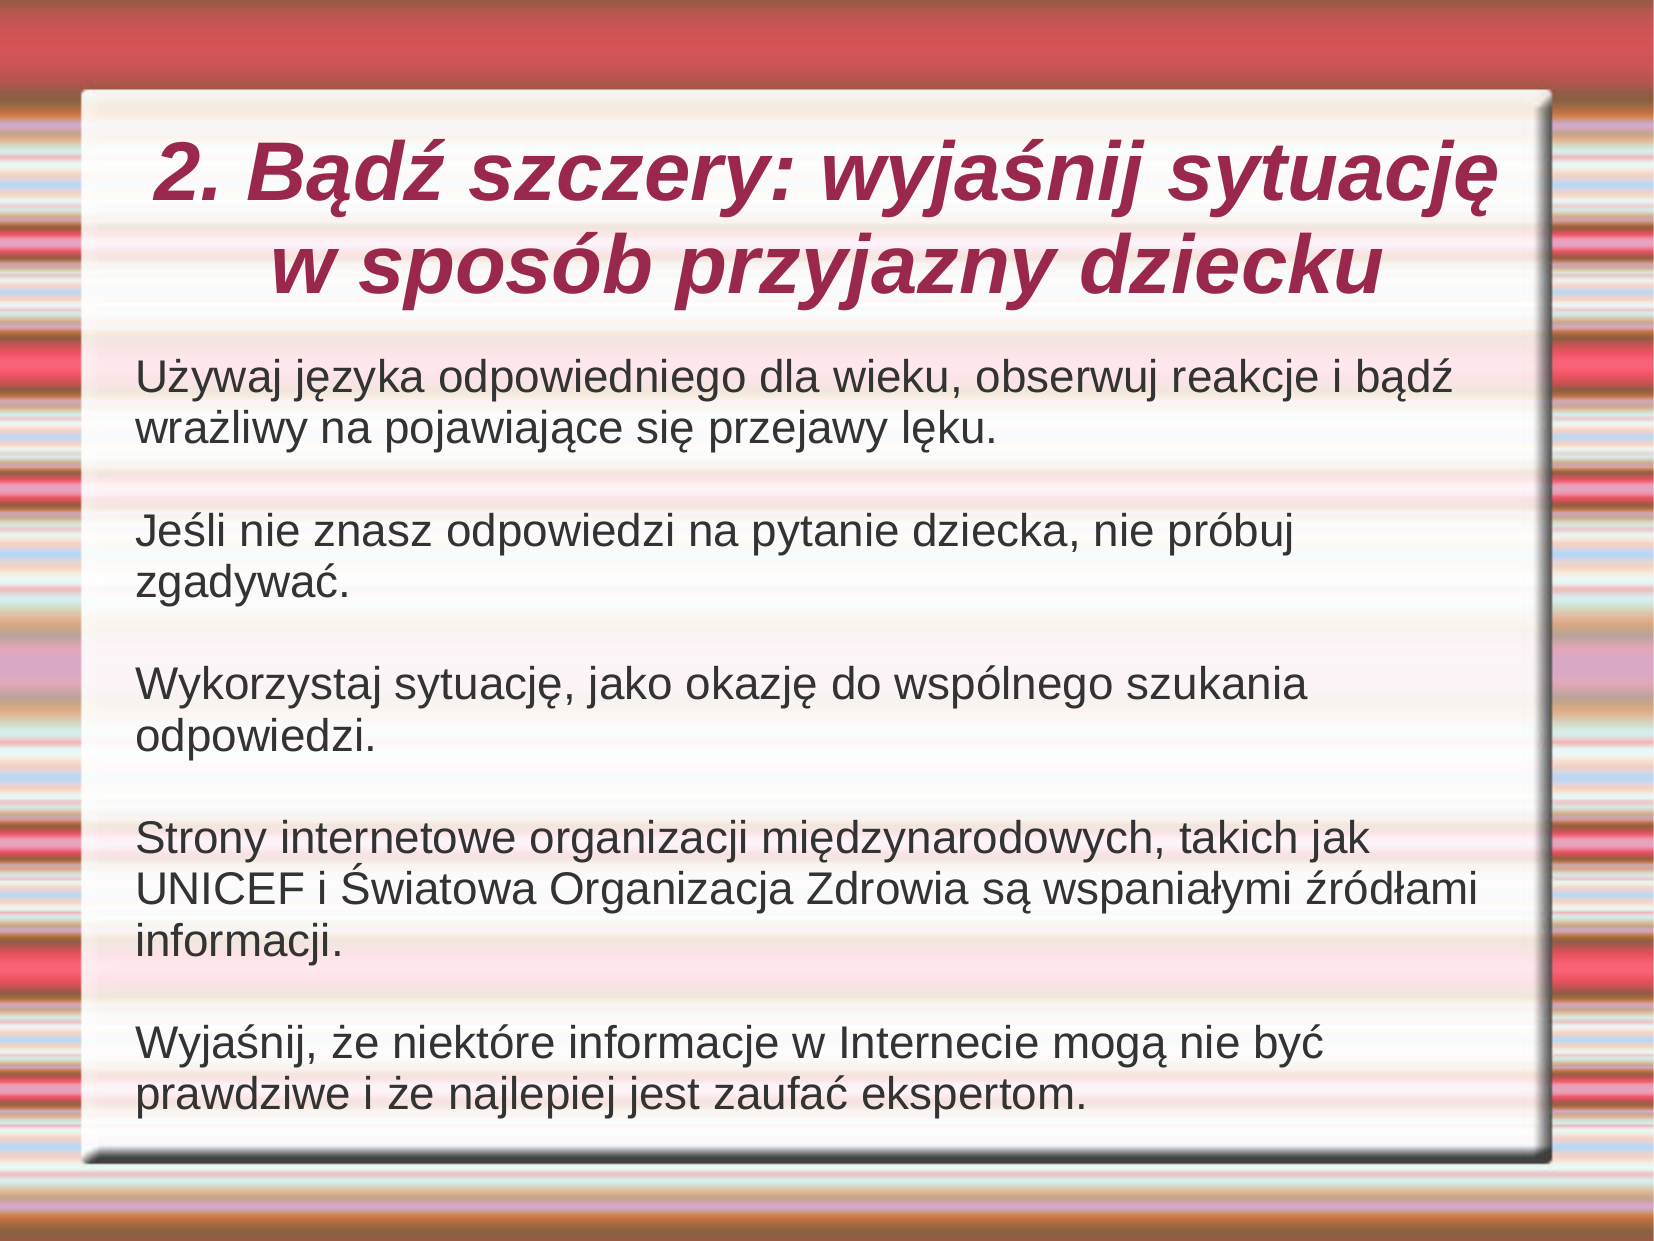

# 2. Bądź szczery: wyjaśnij sytuację w sposób przyjazny dziecku
Używaj języka odpowiedniego dla wieku, obserwuj reakcje i bądź wrażliwy na pojawiające się przejawy lęku.
Jeśli nie znasz odpowiedzi na pytanie dziecka, nie próbuj zgadywać.
Wykorzystaj sytuację, jako okazję do wspólnego szukania odpowiedzi.
Strony internetowe organizacji międzynarodowych, takich jak UNICEF i Światowa Organizacja Zdrowia są wspaniałymi źródłami informacji.
Wyjaśnij, że niektóre informacje w Internecie mogą nie być prawdziwe i że najlepiej jest zaufać ekspertom.